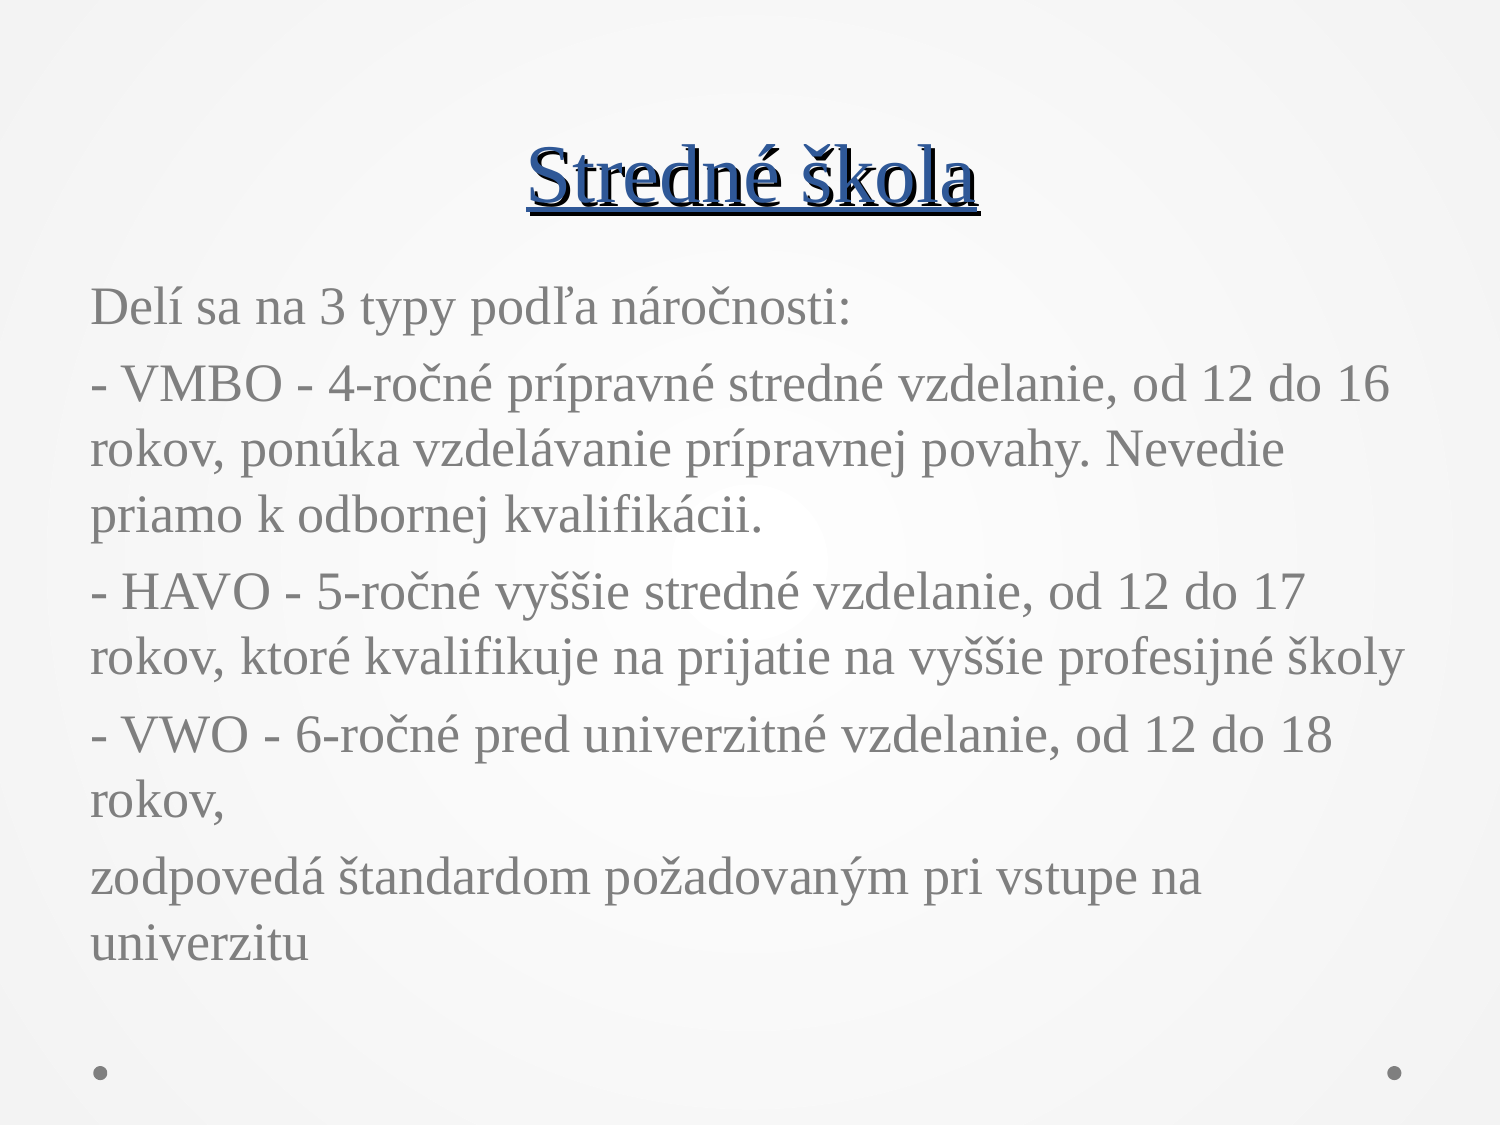

# Stredné škola
Delí sa na 3 typy podľa náročnosti:
- VMBO - 4-ročné prípravné stredné vzdelanie, od 12 do 16 rokov, ponúka vzdelávanie prípravnej povahy. Nevedie priamo k odbornej kvalifikácii.
- HAVO - 5-ročné vyššie stredné vzdelanie, od 12 do 17 rokov, ktoré kvalifikuje na prijatie na vyššie profesijné školy
- VWO - 6-ročné pred univerzitné vzdelanie, od 12 do 18 rokov,
zodpovedá štandardom požadovaným pri vstupe na univerzitu